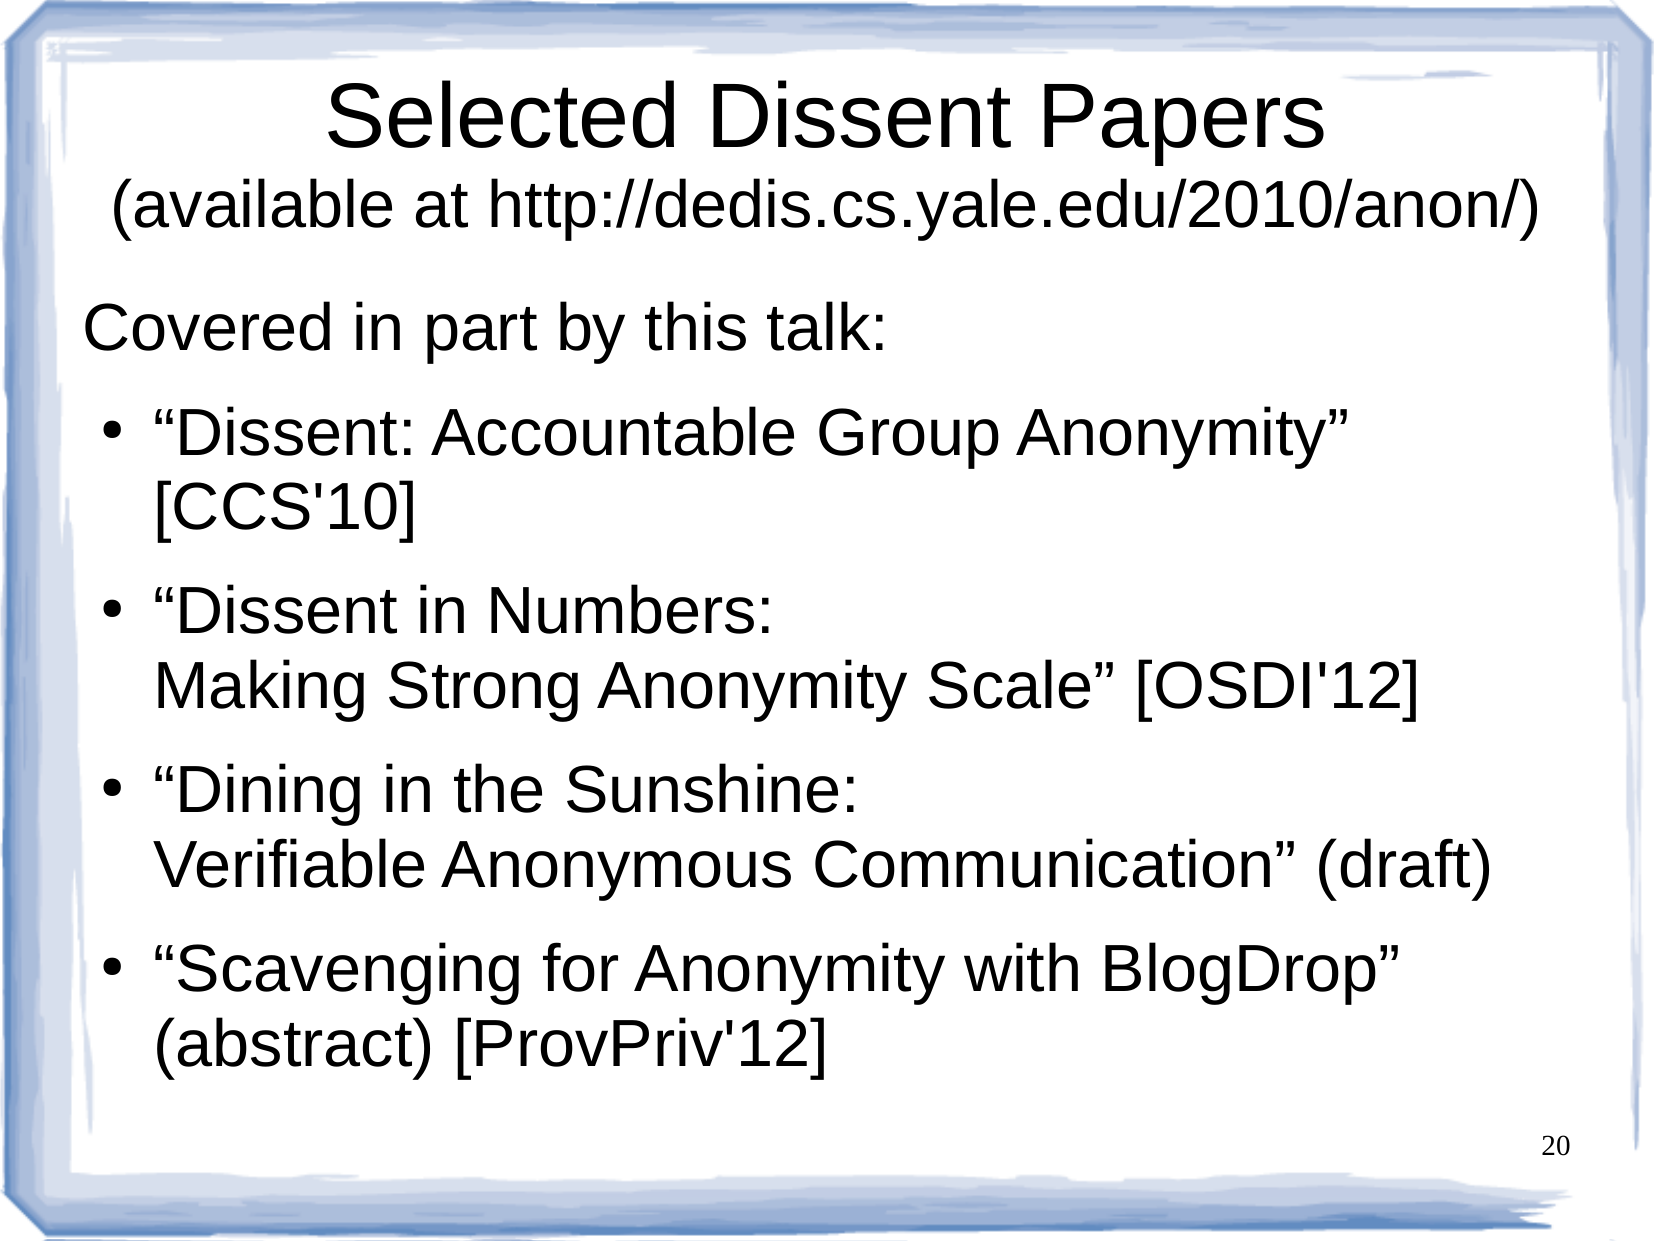

# Selected Dissent Papers (available at http://dedis.cs.yale.edu/2010/anon/)
Covered in part by this talk:
“Dissent: Accountable Group Anonymity” [CCS'10]
“Dissent in Numbers:
Making Strong Anonymity Scale” [OSDI'12]
“Dining in the Sunshine:
Verifiable Anonymous Communication” (draft)
“Scavenging for Anonymity with BlogDrop” (abstract) [ProvPriv'12]
20